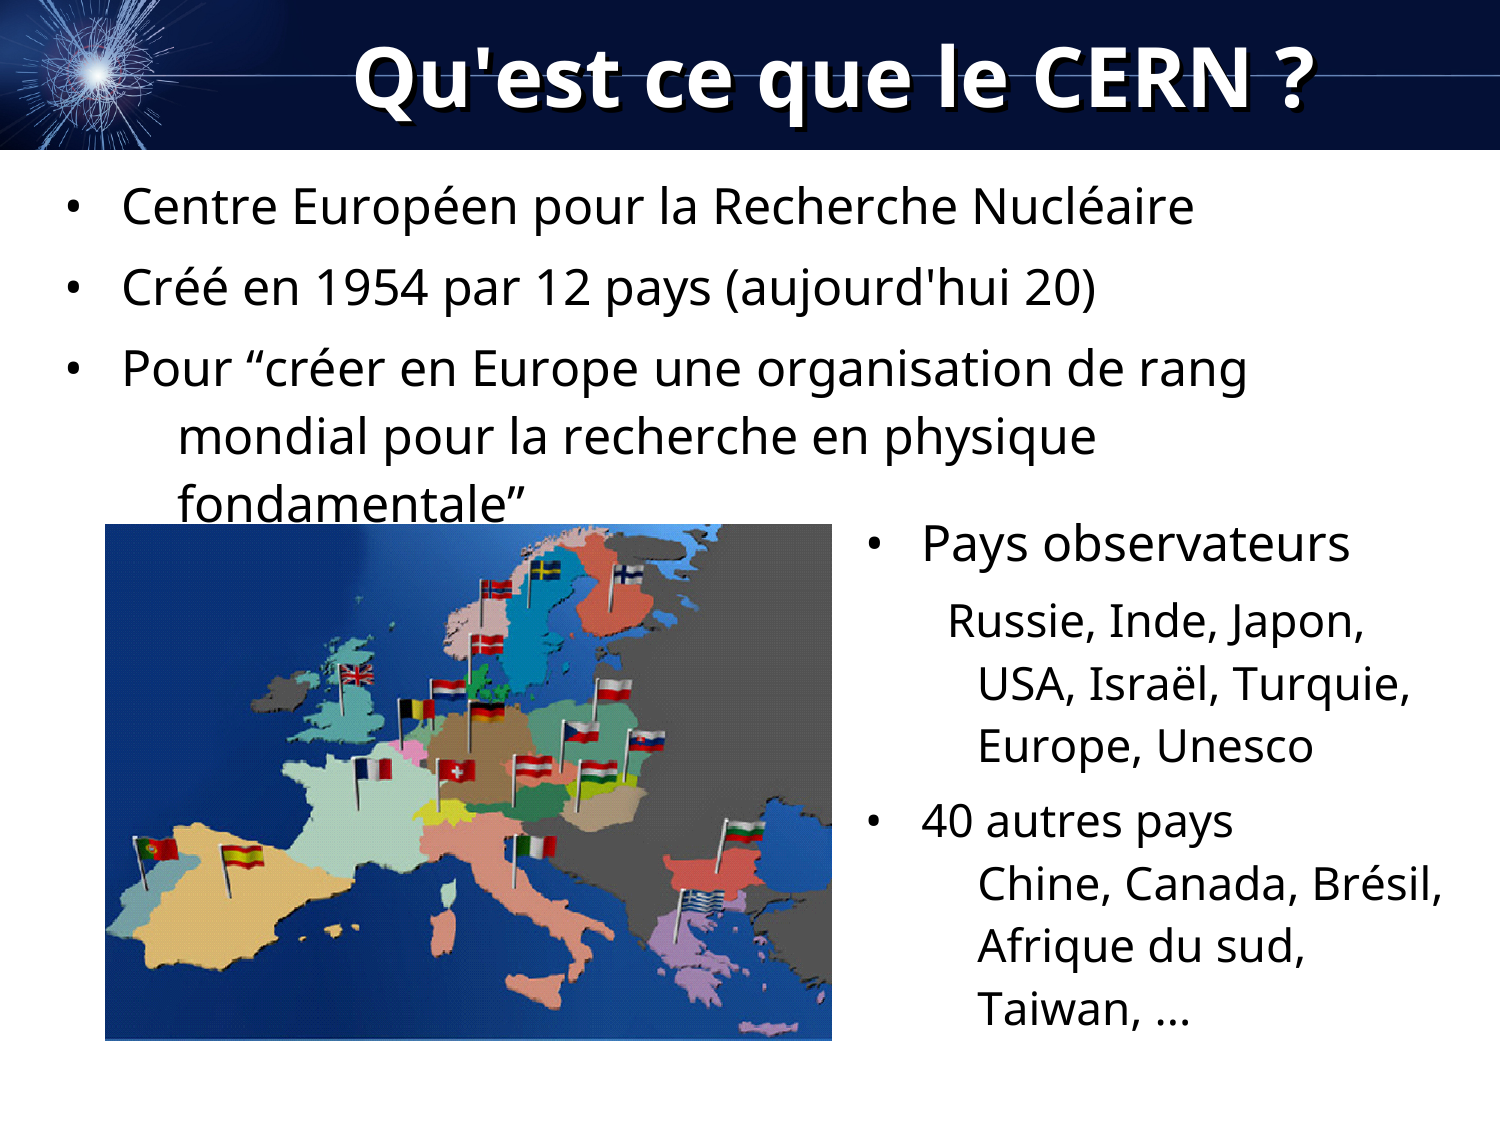

# Qu'est ce que le CERN ?
Centre Européen pour la Recherche Nucléaire
Créé en 1954 par 12 pays (aujourd'hui 20)
Pour “créer en Europe une organisation de rang mondial pour la recherche en physique fondamentale”
Pays observateurs
Russie, Inde, Japon, USA, Israël, Turquie, Europe, Unesco
40 autres pays
Chine, Canada, Brésil, Afrique du sud, Taiwan, ...
3